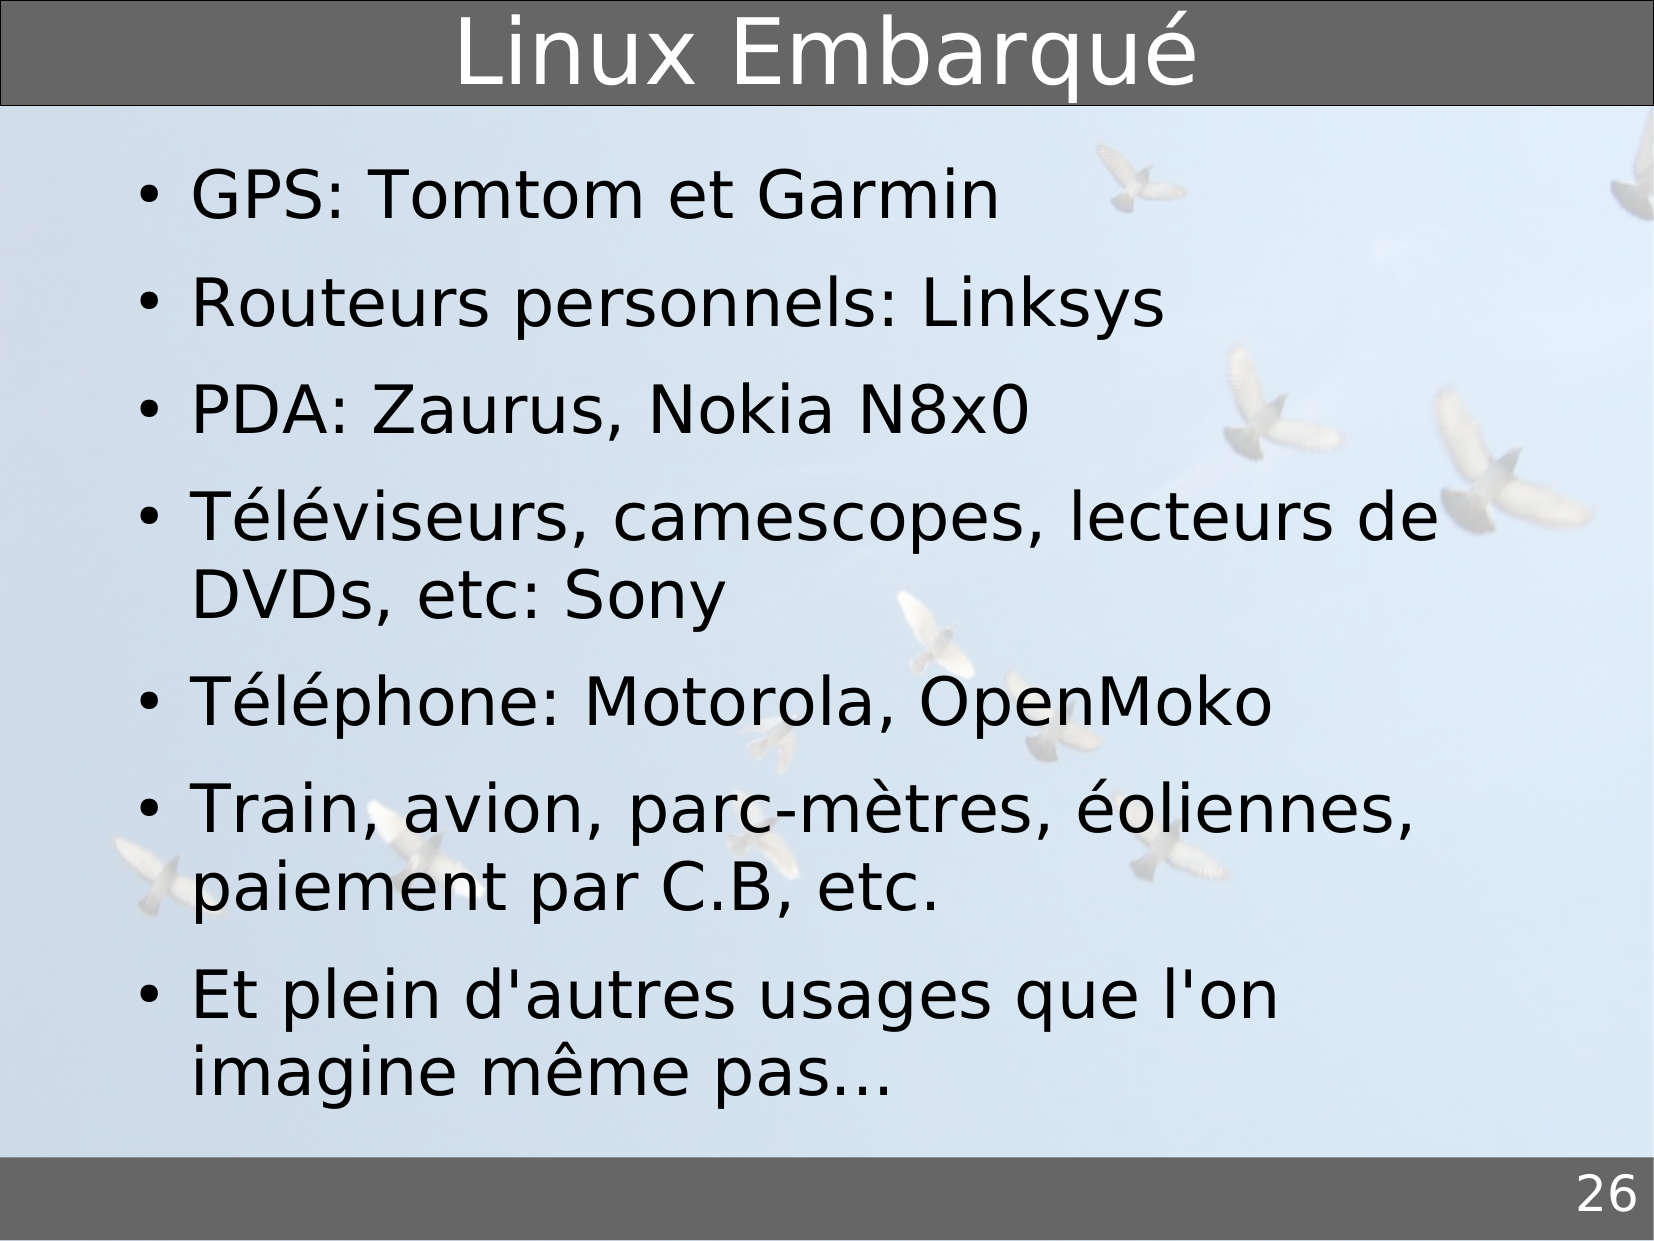

# Linux Embarqué
GPS: Tomtom et Garmin
Routeurs personnels: Linksys
PDA: Zaurus, Nokia N8x0
Téléviseurs, camescopes, lecteurs de DVDs, etc: Sony
Téléphone: Motorola, OpenMoko
Train, avion, parc-mètres, éoliennes, paiement par C.B, etc.
Et plein d'autres usages que l'on imagine même pas...